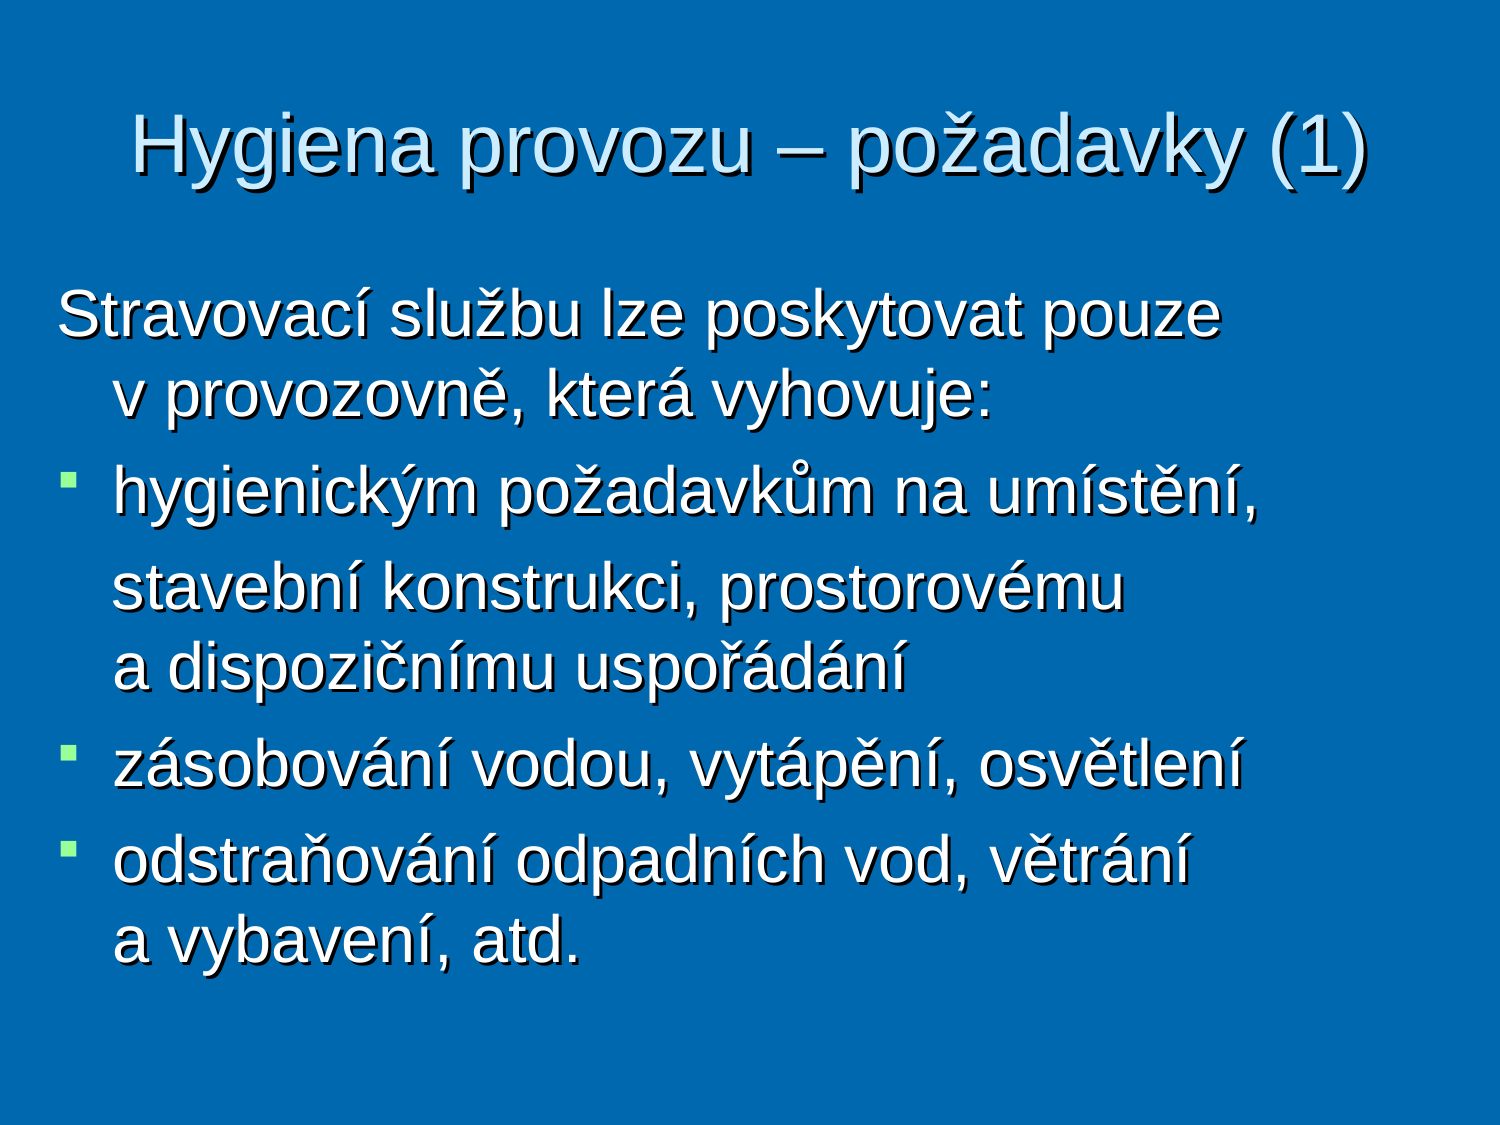

# Hygiena provozu – požadavky (1)
Stravovací službu lze poskytovat pouze
v provozovně, která vyhovuje:
hygienickým požadavkům na umístění,
 stavební konstrukci, prostorovému
a dispozičnímu uspořádání
zásobování vodou, vytápění, osvětlení
odstraňování odpadních vod, větrání
a vybavení, atd.